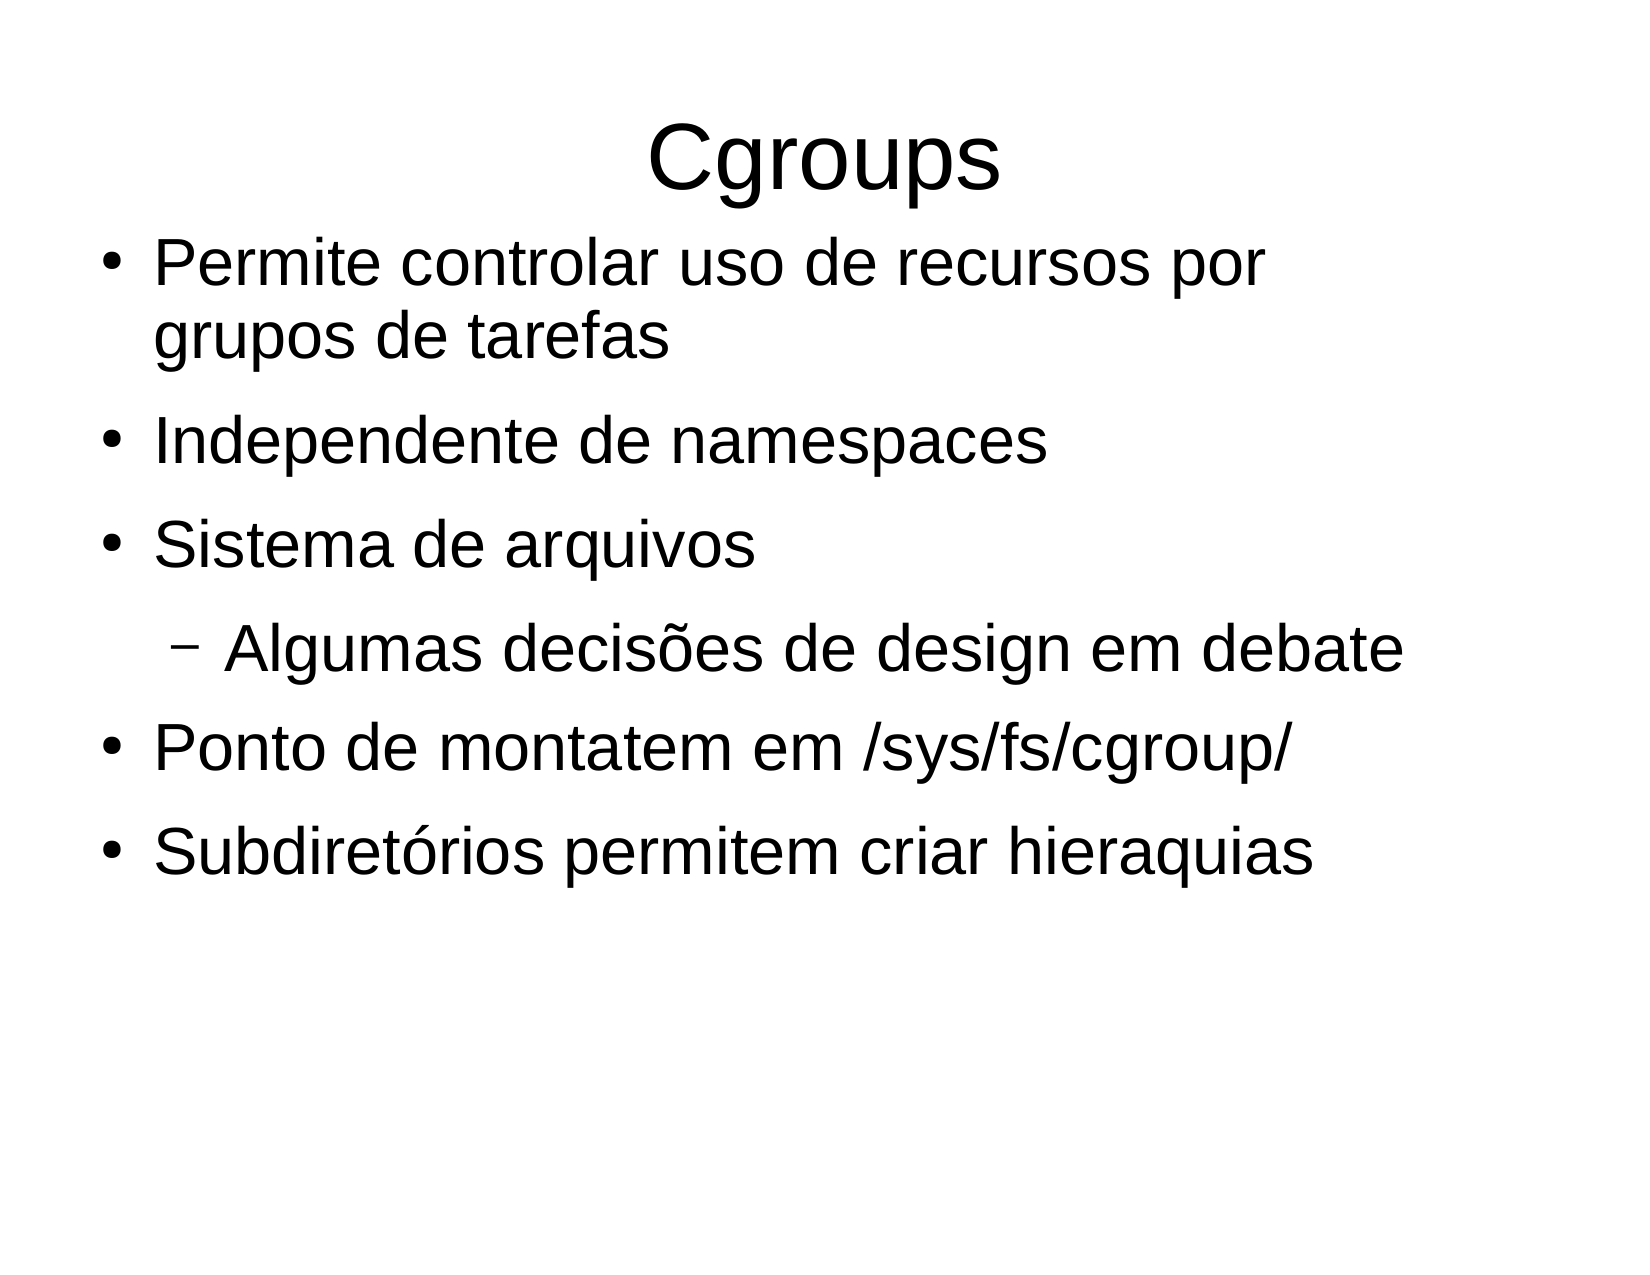

# Cgroups
Permite controlar uso de recursos por grupos de tarefas
Independente de namespaces
Sistema de arquivos
Algumas decisões de design em debate
Ponto de montatem em /sys/fs/cgroup/
Subdiretórios permitem criar hieraquias